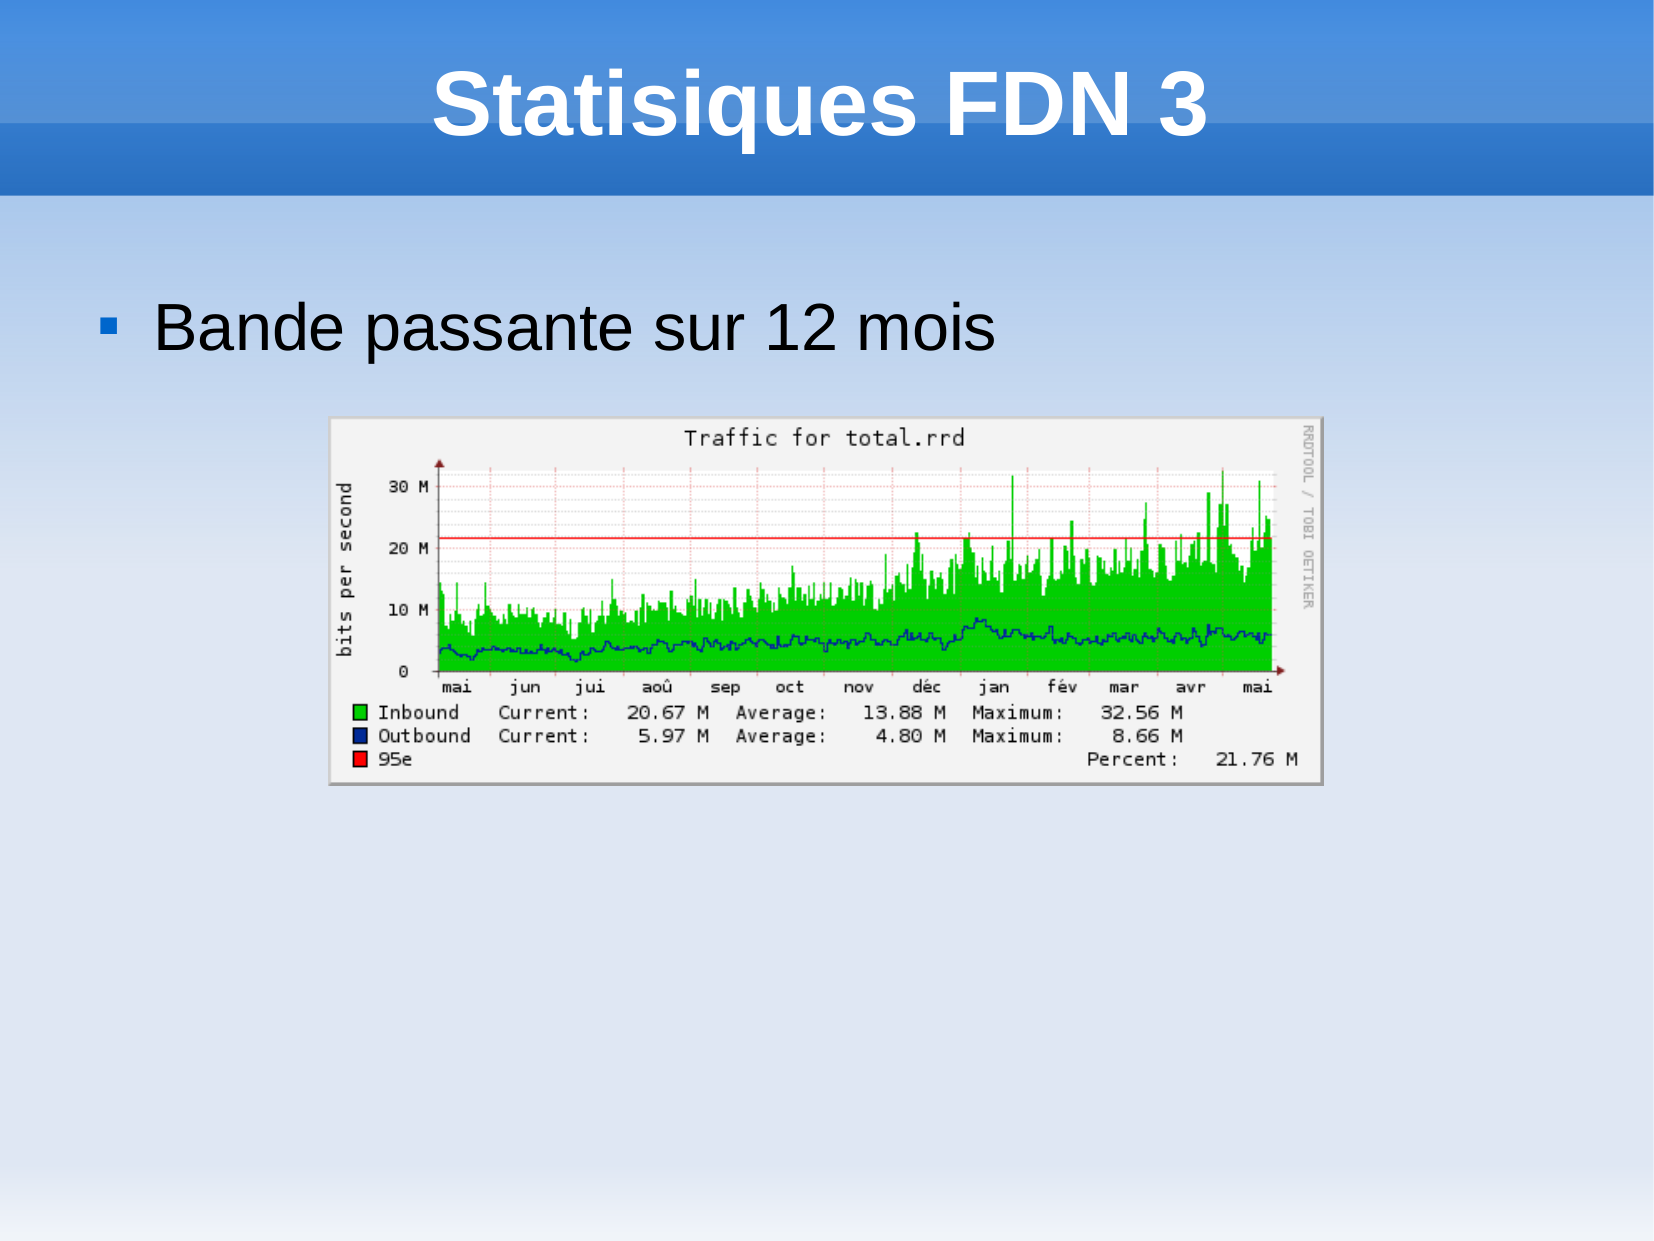

# Statisiques FDN 3
Bande passante sur 12 mois